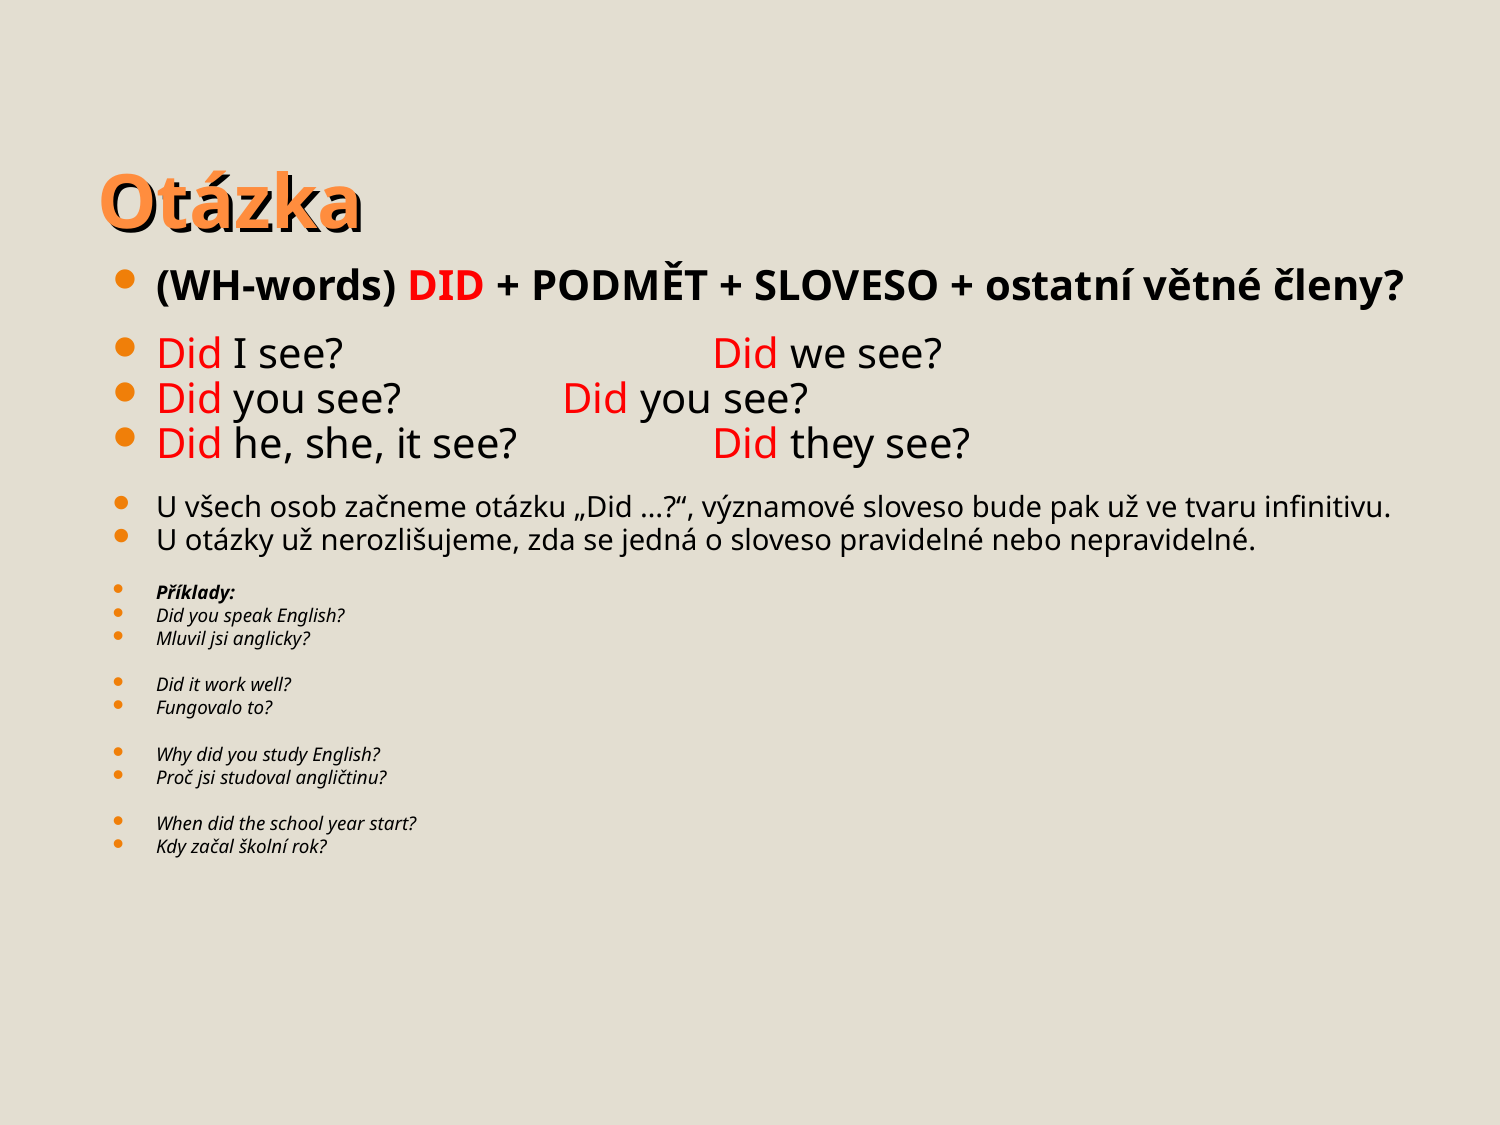

# Otázka
(WH-words) DID + PODMĚT + SLOVESO + ostatní větné členy?
Did I see?			Did we see?
Did you see?		Did you see?
Did he, she, it see?		Did they see?
U všech osob začneme otázku „Did …?“, významové sloveso bude pak už ve tvaru infinitivu.
U otázky už nerozlišujeme, zda se jedná o sloveso pravidelné nebo nepravidelné.
Příklady:
Did you speak English?
Mluvil jsi anglicky?
Did it work well?
Fungovalo to?
Why did you study English?
Proč jsi studoval angličtinu?
When did the school year start?
Kdy začal školní rok?